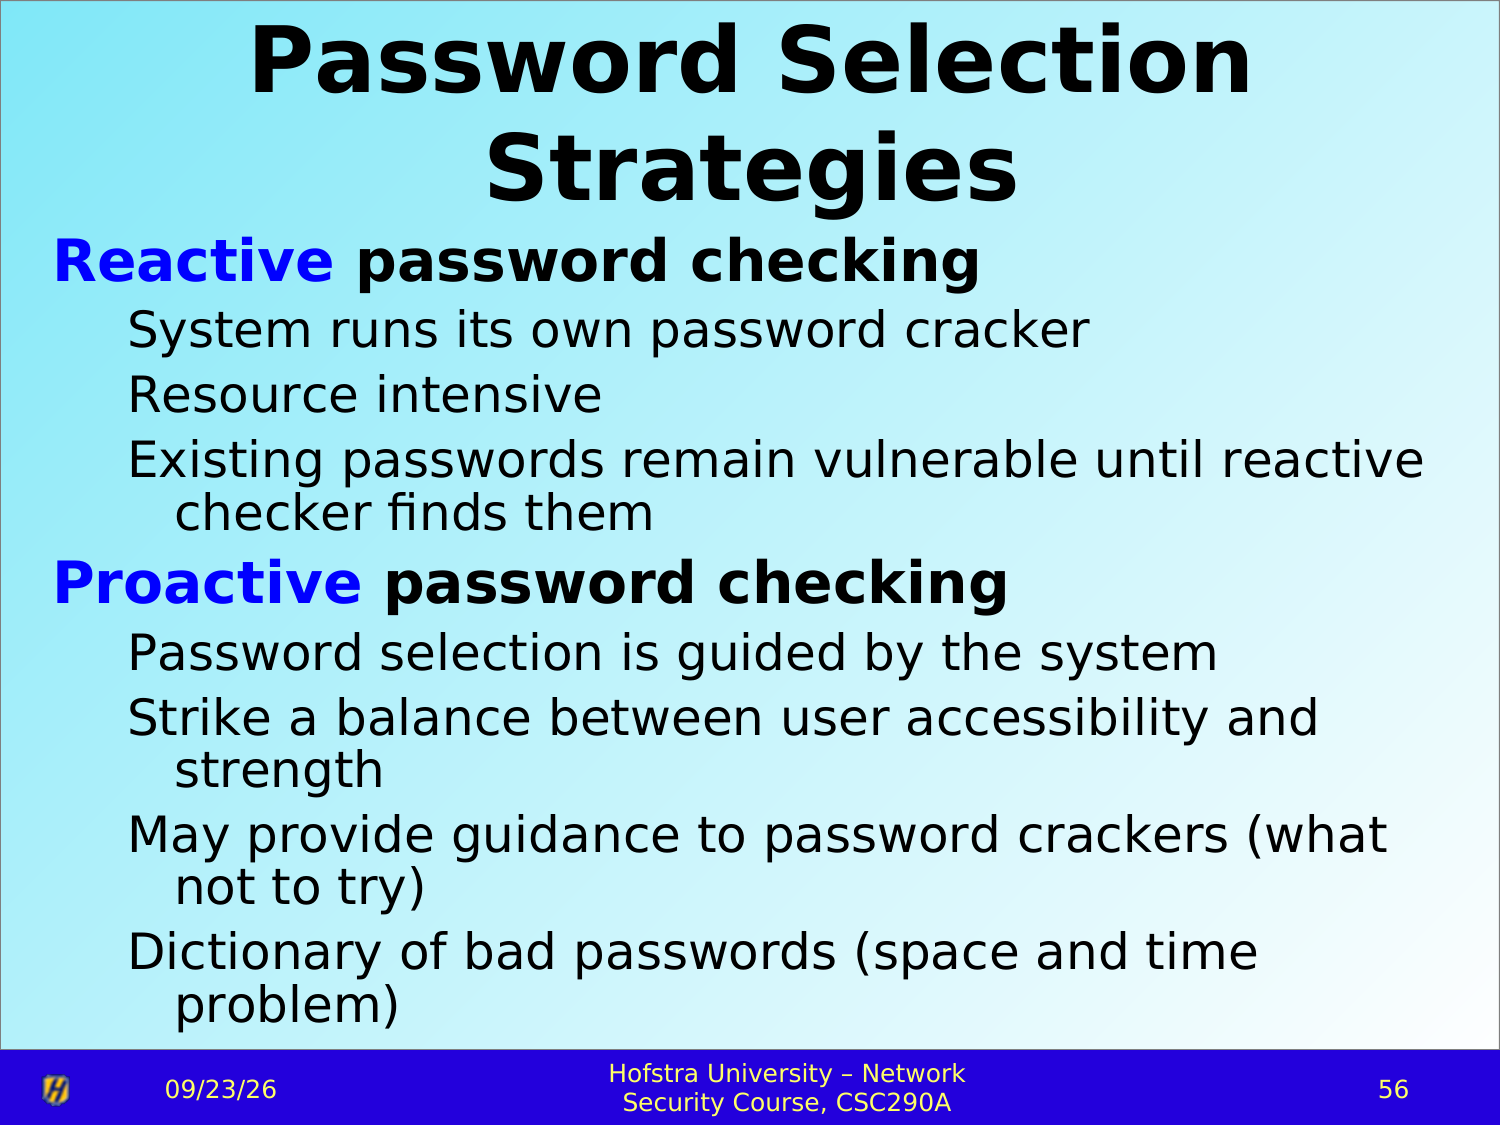

# Password Selection Strategies
Reactive password checking
System runs its own password cracker
Resource intensive
Existing passwords remain vulnerable until reactive checker finds them
Proactive password checking
Password selection is guided by the system
Strike a balance between user accessibility and strength
May provide guidance to password crackers (what not to try)
Dictionary of bad passwords (space and time problem)
56